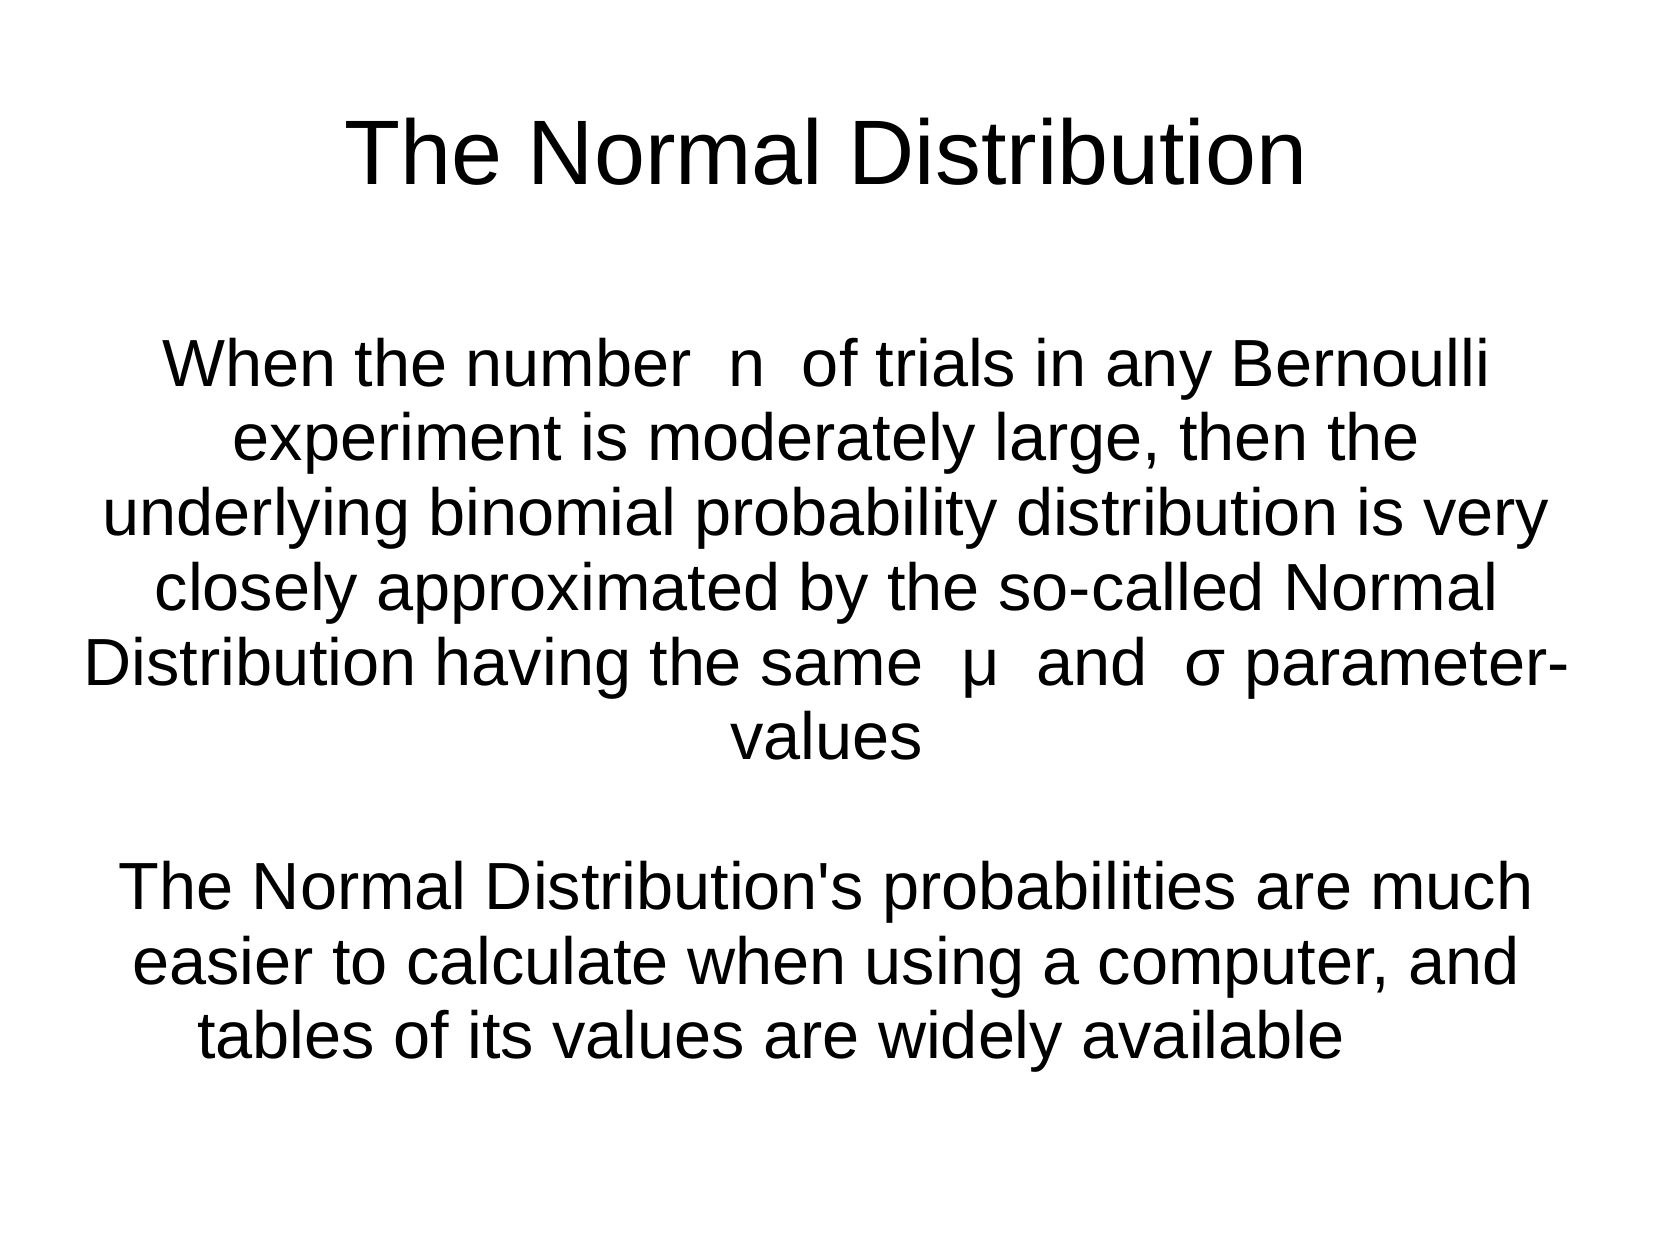

# The Normal Distribution
When the number n of trials in any Bernoulli experiment is moderately large, then the underlying binomial probability distribution is very closely approximated by the so-called Normal Distribution having the same μ and σ parameter-values
The Normal Distribution's probabilities are much easier to calculate when using a computer, and tables of its values are widely available